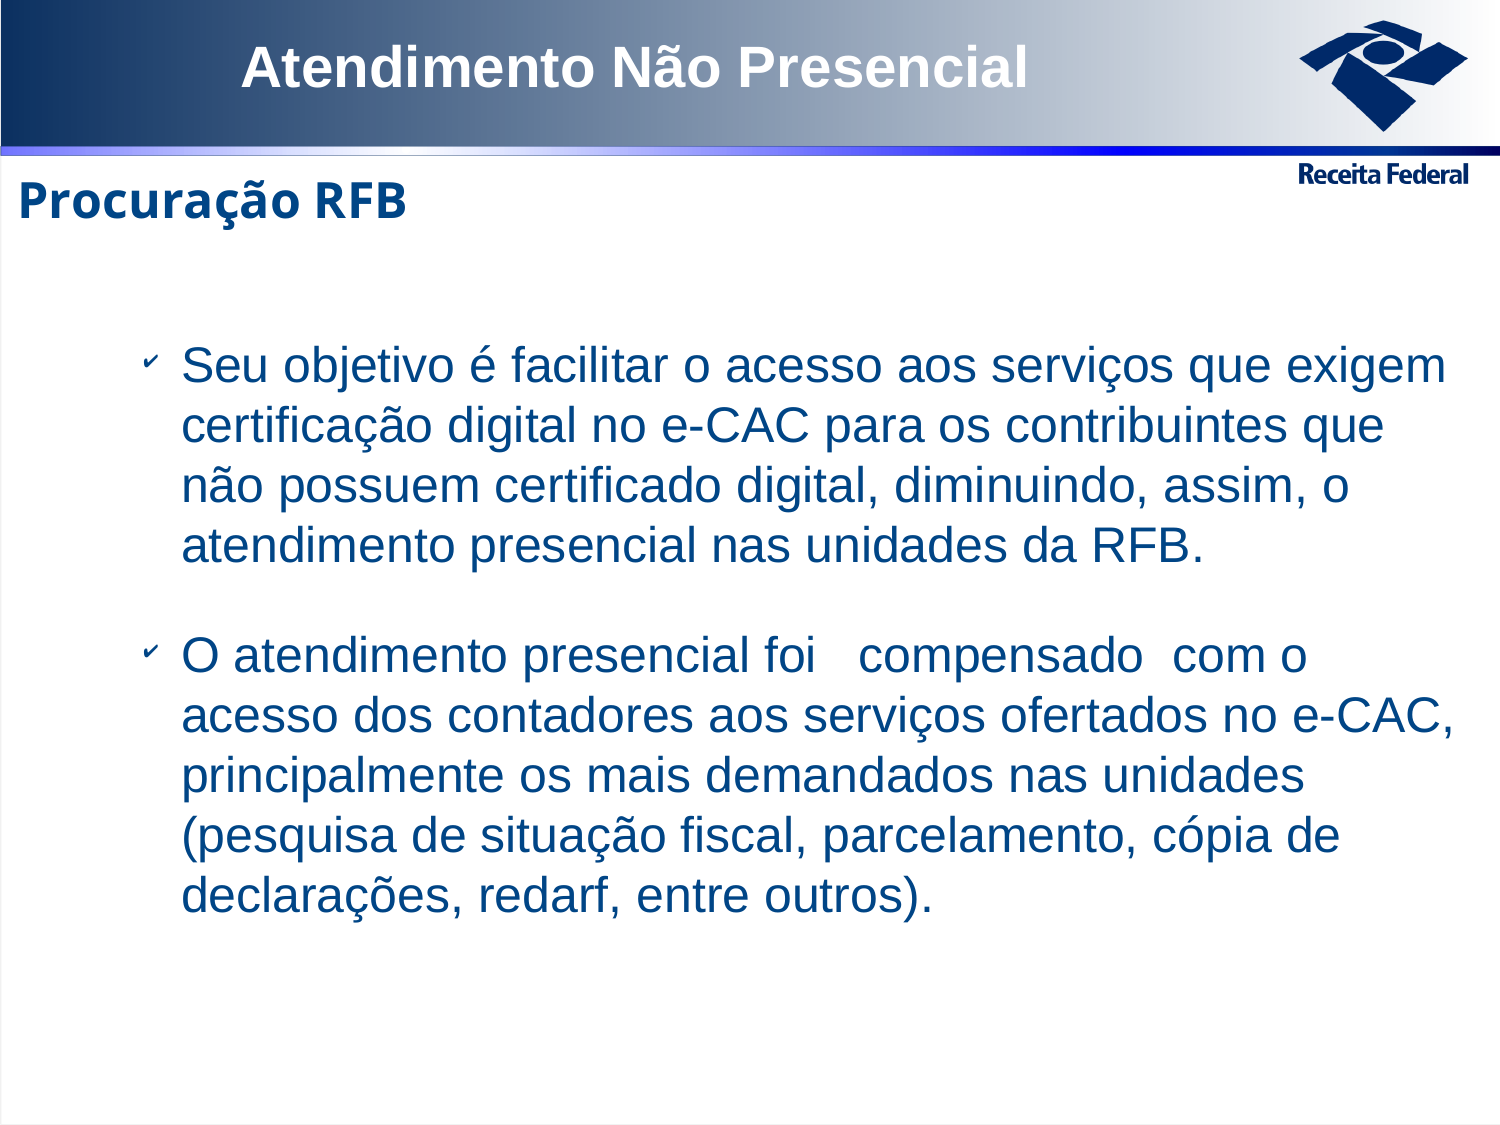

Atendimento Não Presencial
Procuração RFB
#
Seu objetivo é facilitar o acesso aos serviços que exigem certificação digital no e-CAC para os contribuintes que não possuem certificado digital, diminuindo, assim, o atendimento presencial nas unidades da RFB.
O atendimento presencial foi compensado com o acesso dos contadores aos serviços ofertados no e-CAC, principalmente os mais demandados nas unidades (pesquisa de situação fiscal, parcelamento, cópia de declarações, redarf, entre outros).